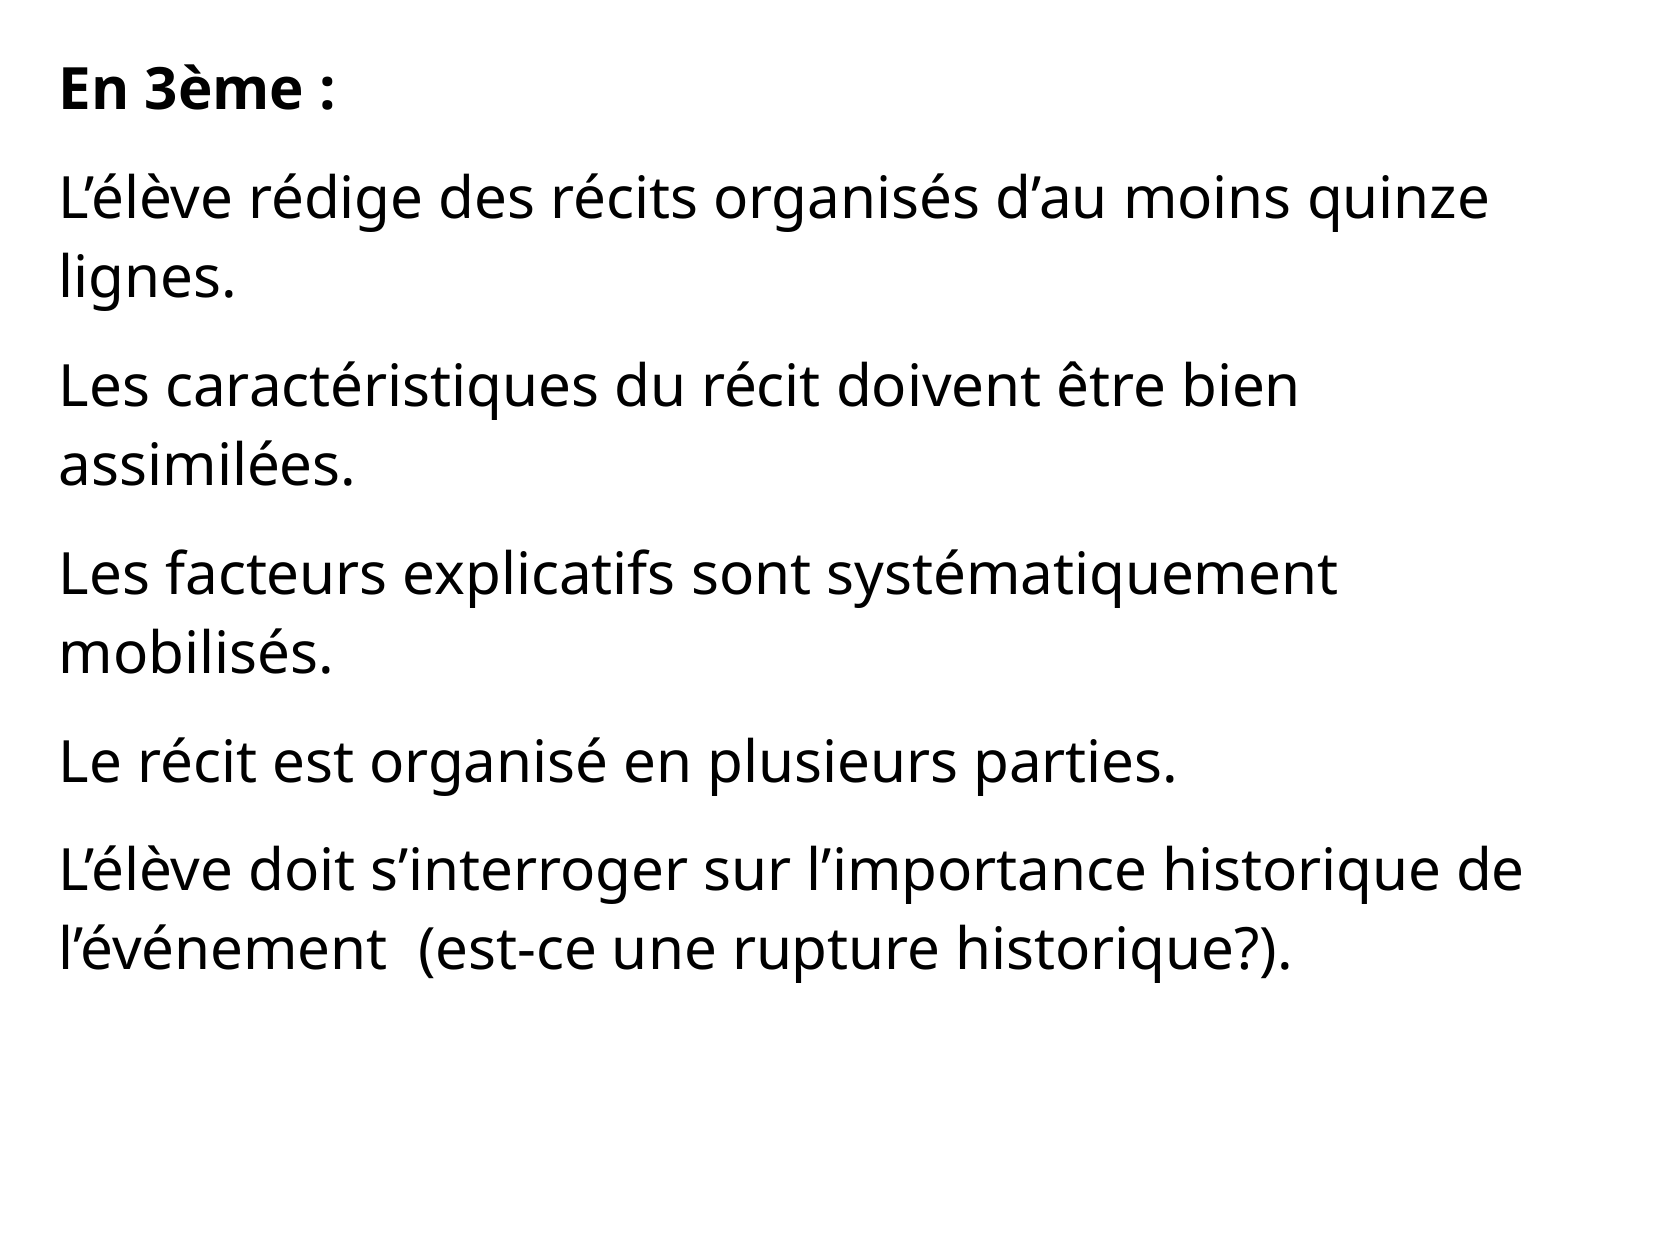

En 3ème :
L’élève rédige des récits organisés d’au moins quinze lignes.
Les caractéristiques du récit doivent être bien assimilées.
Les facteurs explicatifs sont systématiquement mobilisés.
Le récit est organisé en plusieurs parties.
L’élève doit s’interroger sur l’importance historique de l’événement (est-ce une rupture historique?).
#